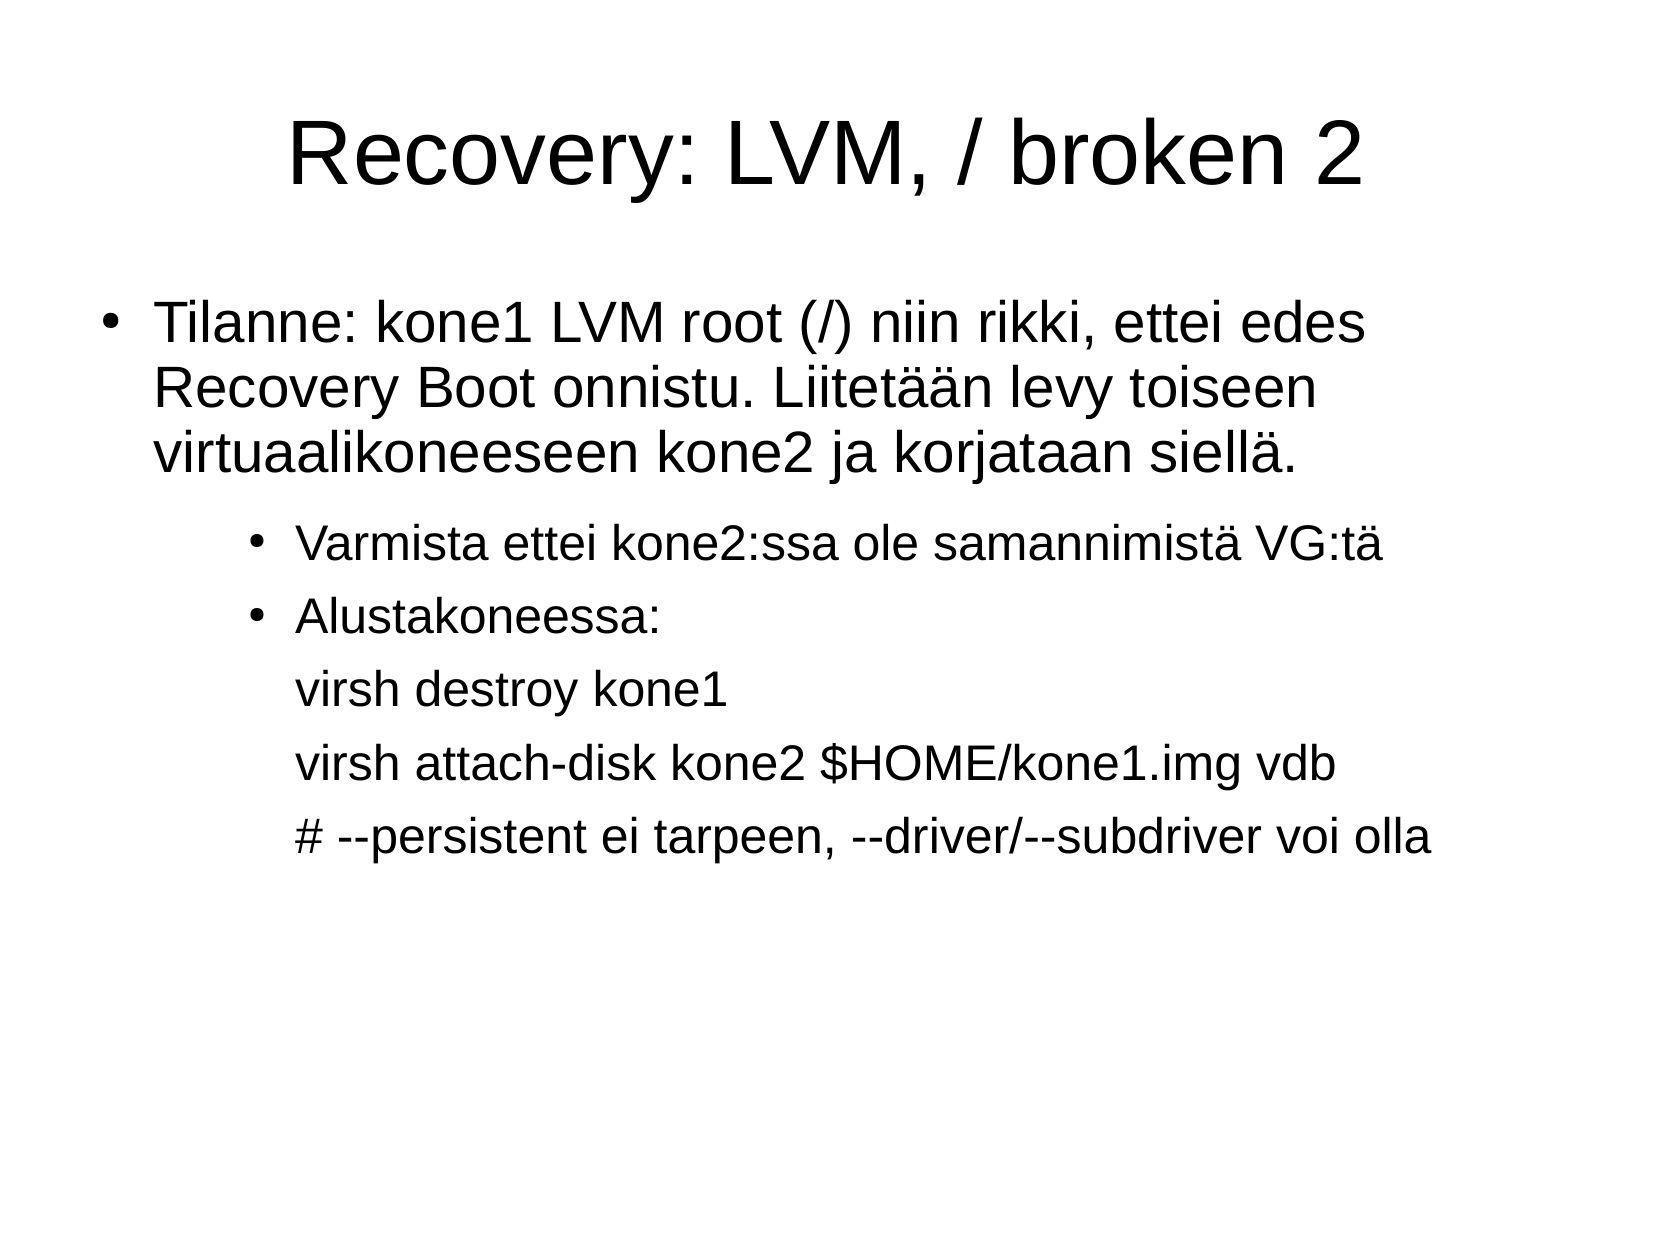

# Recovery: LVM, / broken 2
Tilanne: kone1 LVM root (/) niin rikki, ettei edes Recovery Boot onnistu. Liitetään levy toiseen virtuaalikoneeseen kone2 ja korjataan siellä.
Varmista ettei kone2:ssa ole samannimistä VG:tä
Alustakoneessa:
virsh destroy kone1
virsh attach-disk kone2 $HOME/kone1.img vdb
# --persistent ei tarpeen, --driver/--subdriver voi olla